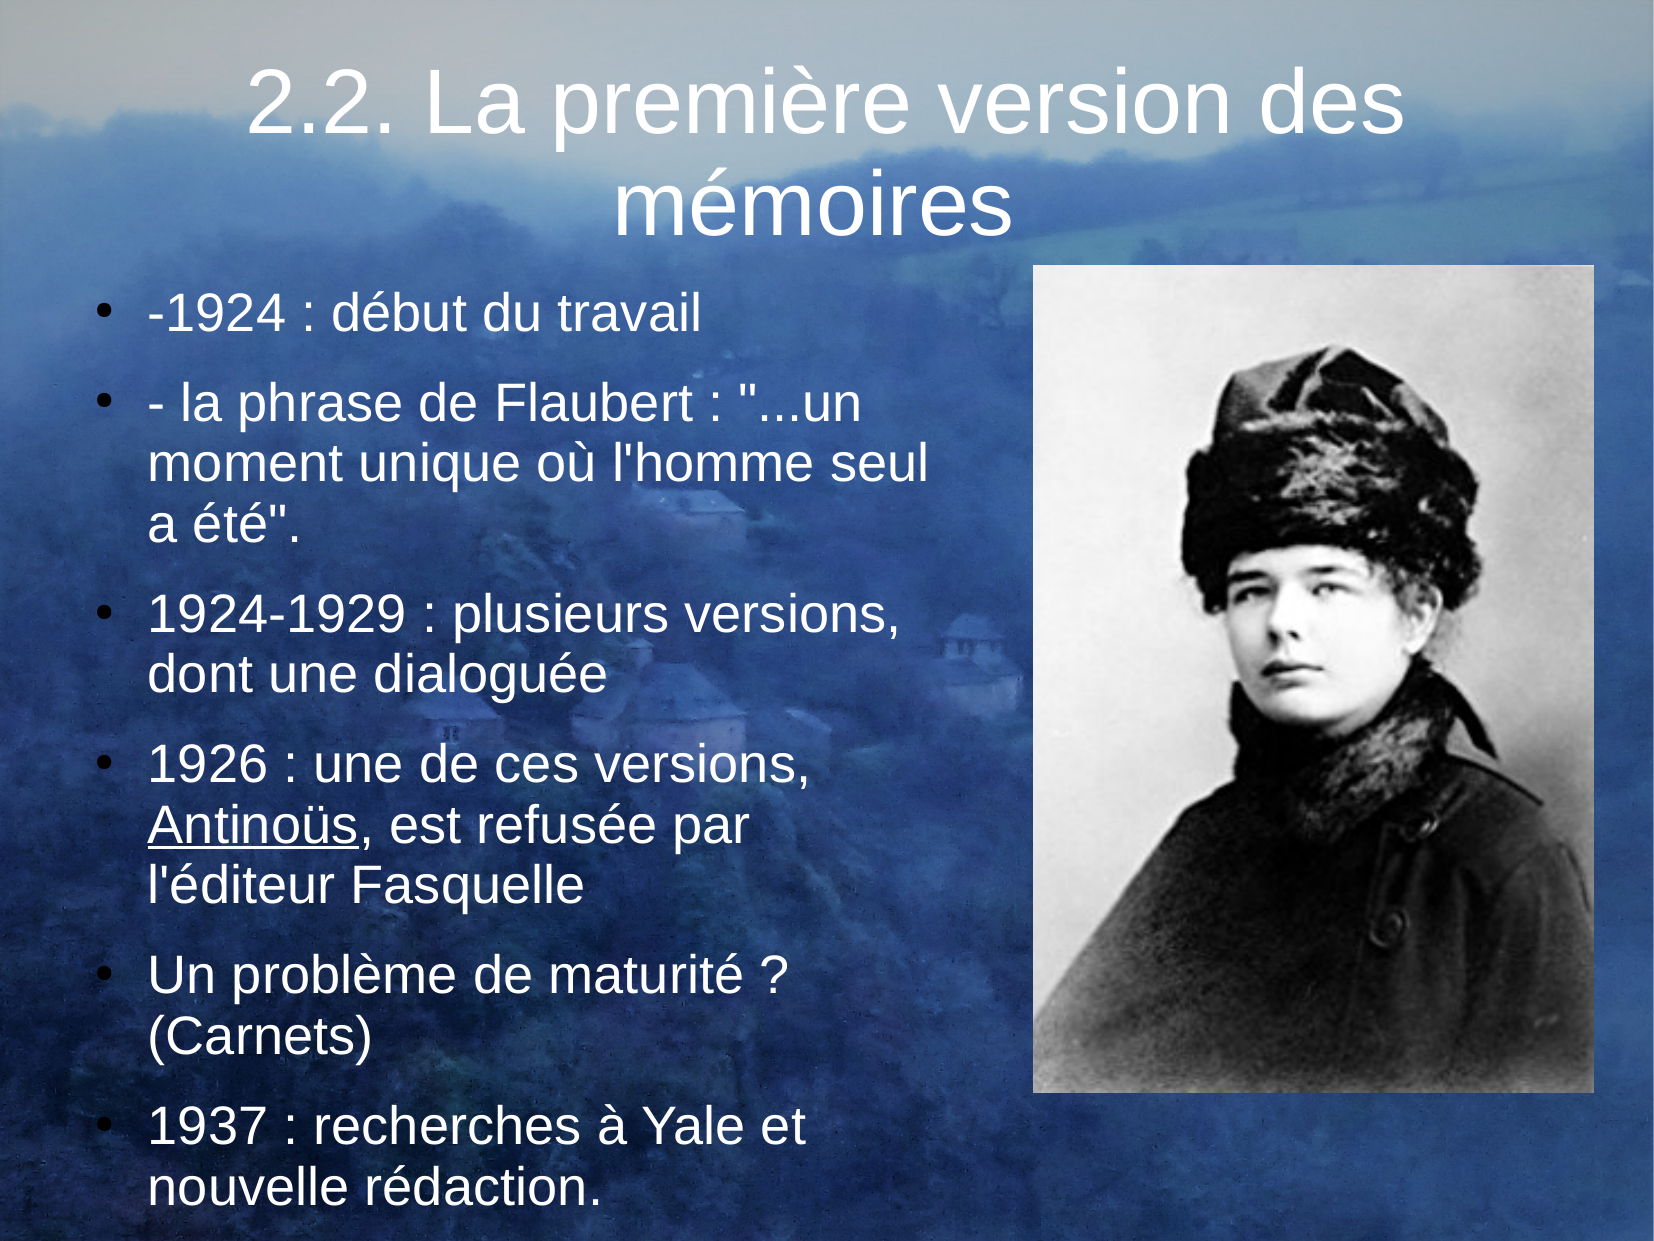

# 2.2. La première version des mémoires
-1924 : début du travail
- la phrase de Flaubert : "...un moment unique où l'homme seul a été".
1924-1929 : plusieurs versions, dont une dialoguée
1926 : une de ces versions, Antinoüs, est refusée par l'éditeur Fasquelle
Un problème de maturité ? (Carnets)
1937 : recherches à Yale et nouvelle rédaction.